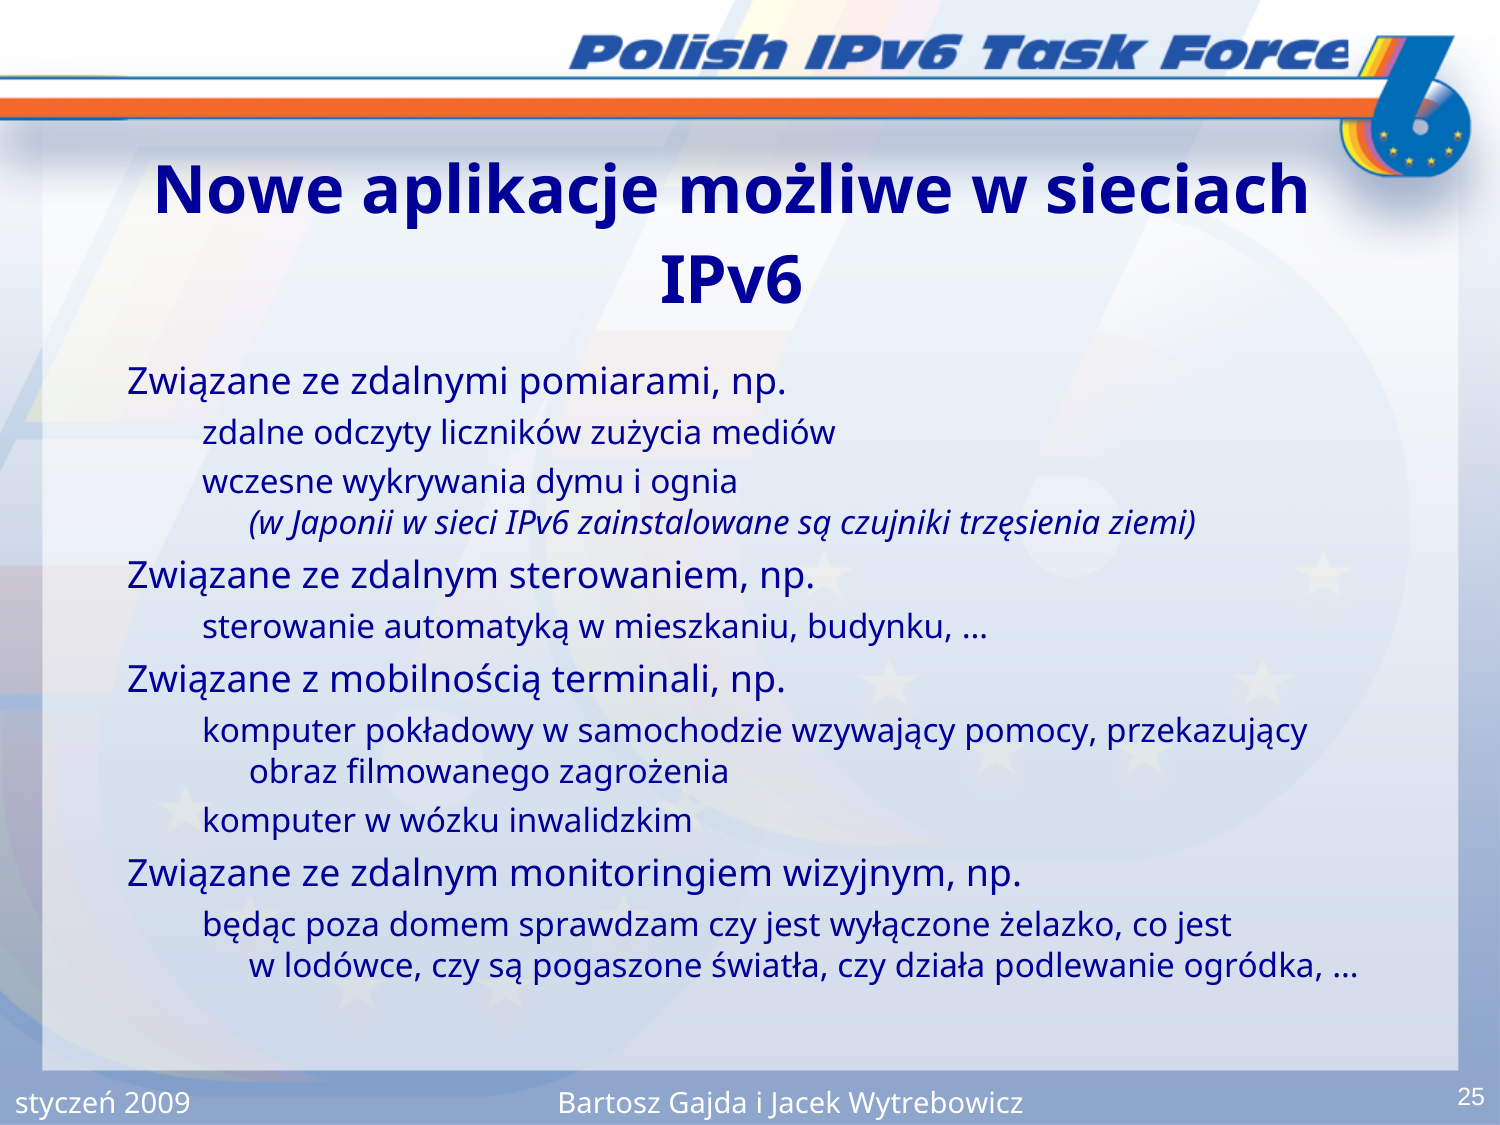

# Nowe aplikacje możliwe w sieciach IPv6
Związane ze zdalnymi pomiarami, np.
zdalne odczyty liczników zużycia mediów
wczesne wykrywania dymu i ognia
(w Japonii w sieci IPv6 zainstalowane są czujniki trzęsienia ziemi)
Związane ze zdalnym sterowaniem, np.
sterowanie automatyką w mieszkaniu, budynku, …
Związane z mobilnością terminali, np.
komputer pokładowy w samochodzie wzywający pomocy, przekazujący obraz filmowanego zagrożenia
komputer w wózku inwalidzkim
Związane ze zdalnym monitoringiem wizyjnym, np.
będąc poza domem sprawdzam czy jest wyłączone żelazko, co jest
w lodówce, czy są pogaszone światła, czy działa podlewanie ogródka, …
styczeń 2009
Bartosz Gajda i Jacek Wytrebowicz
25